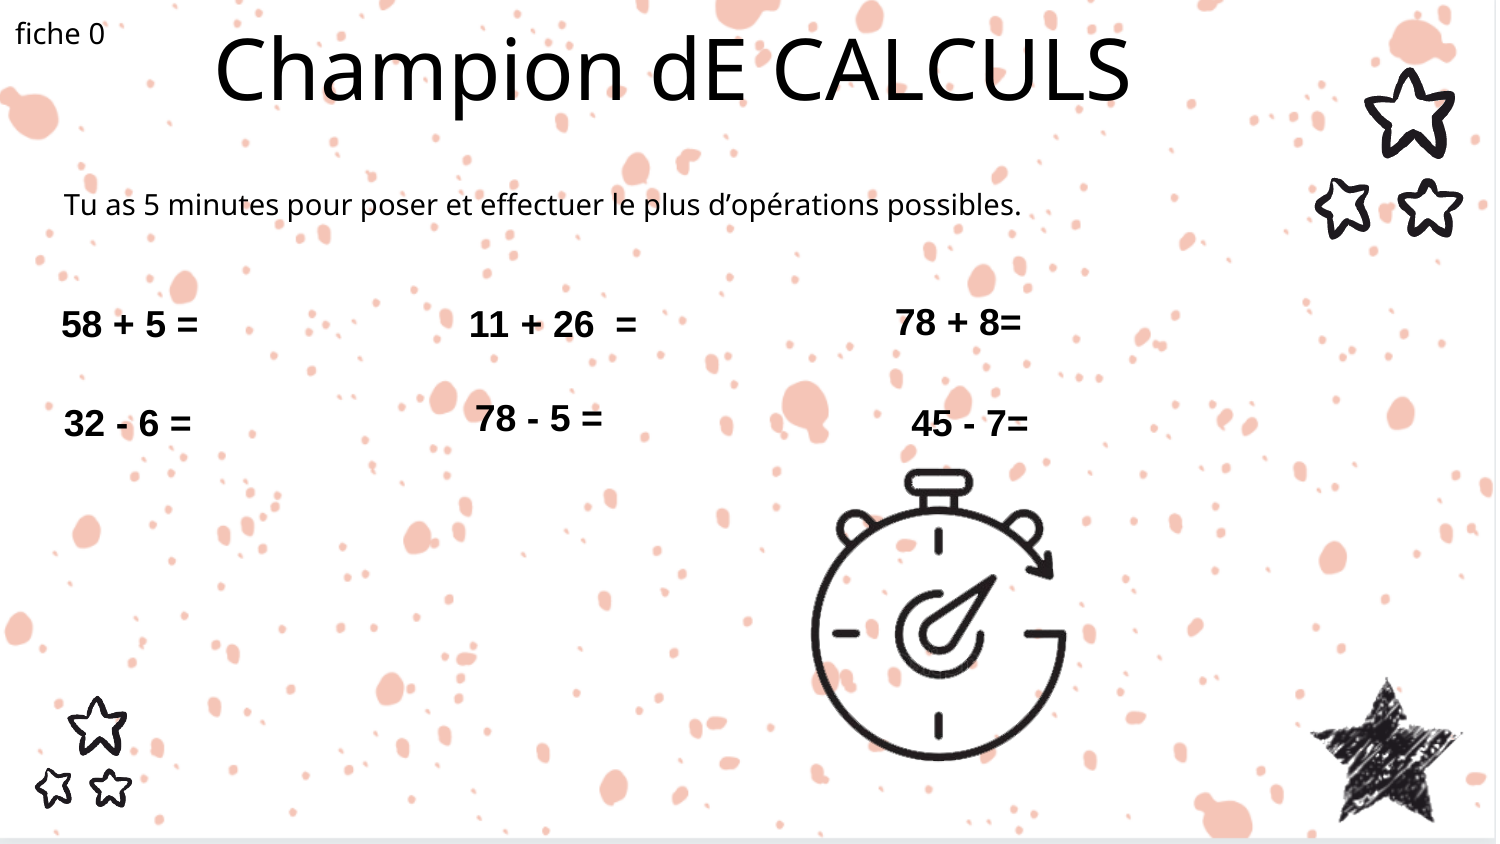

fiche 0
Champion dE CALCULS
Tu as 5 minutes pour poser et effectuer le plus d’opérations possibles.
78 + 8=
 58 + 5 =
11 + 26 =
78 - 5 =
32 - 6 =
45 - 7=